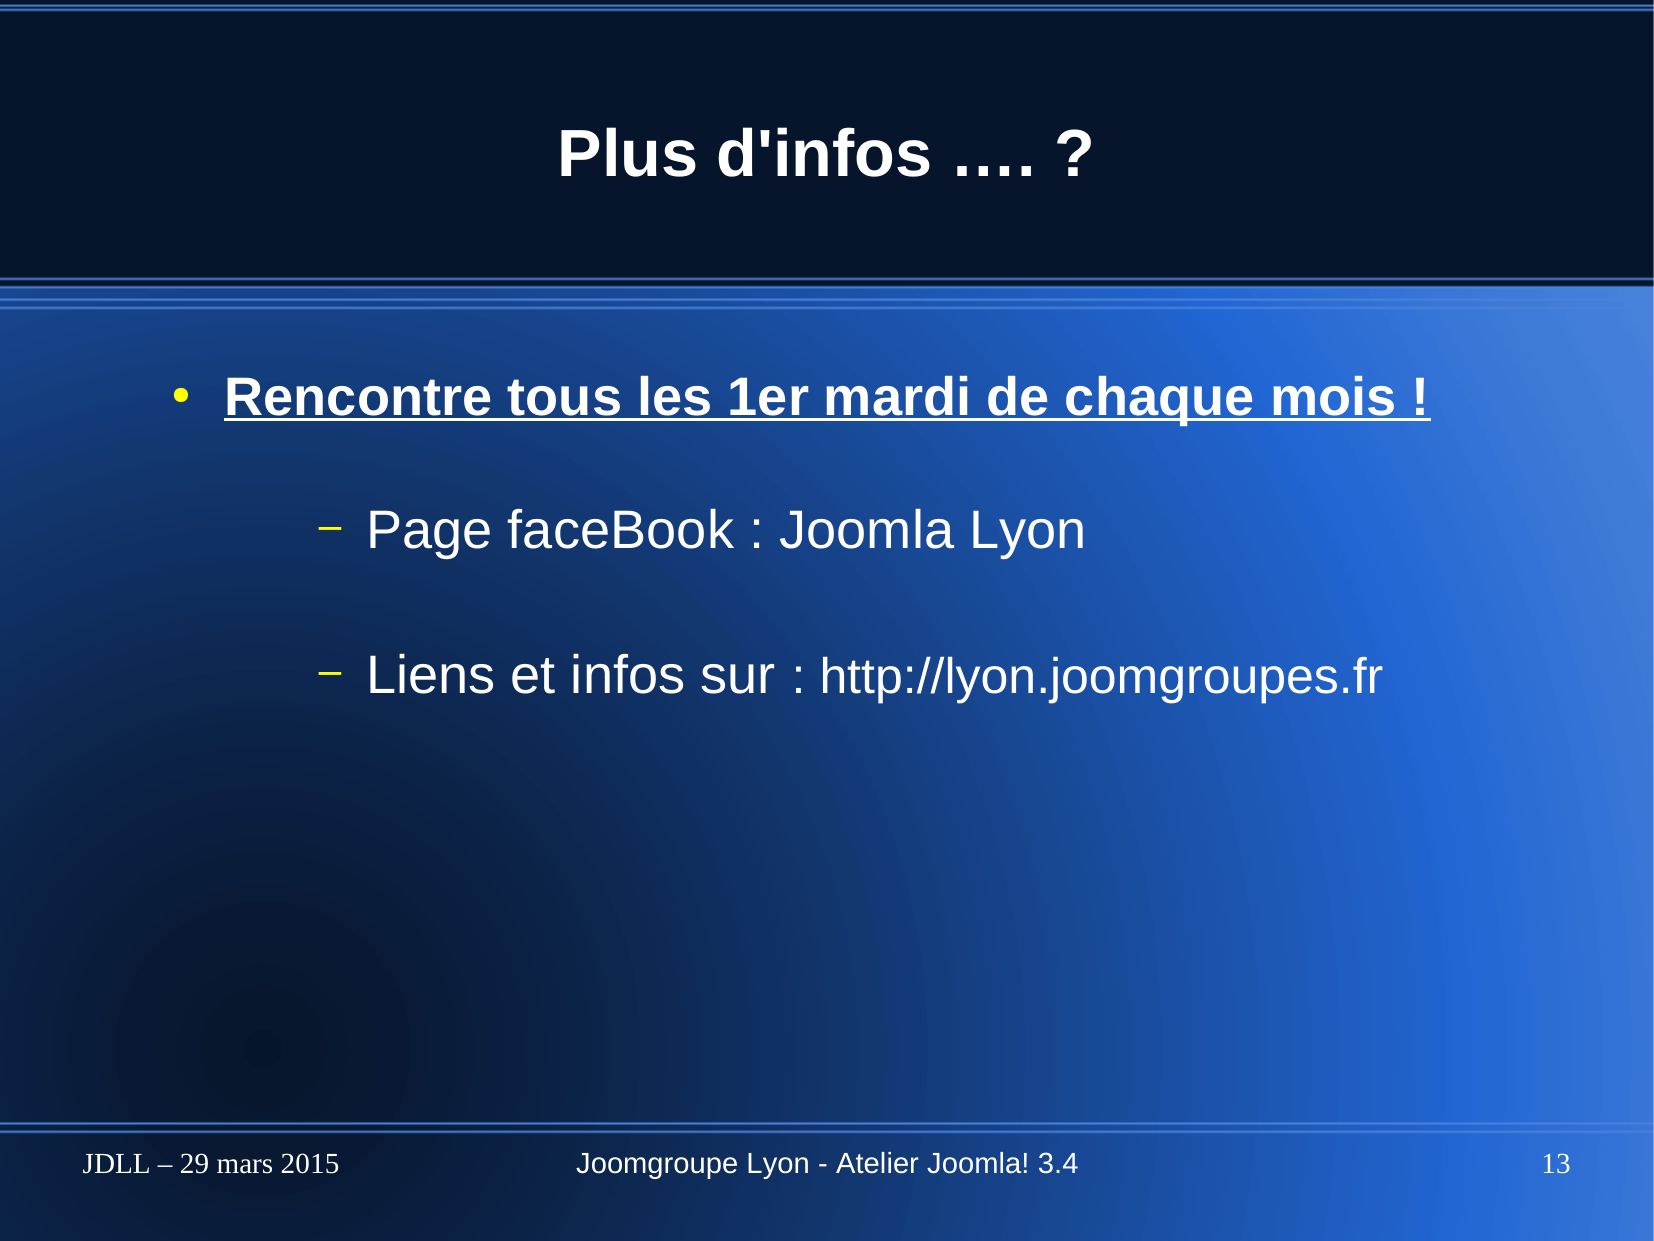

# Plus d'infos …. ?
Rencontre tous les 1er mardi de chaque mois !
Page faceBook : Joomla Lyon
Liens et infos sur : http://lyon.joomgroupes.fr
29/03/2015
Joomgroupe Lyon - Atelier Joomla! 3.4
13